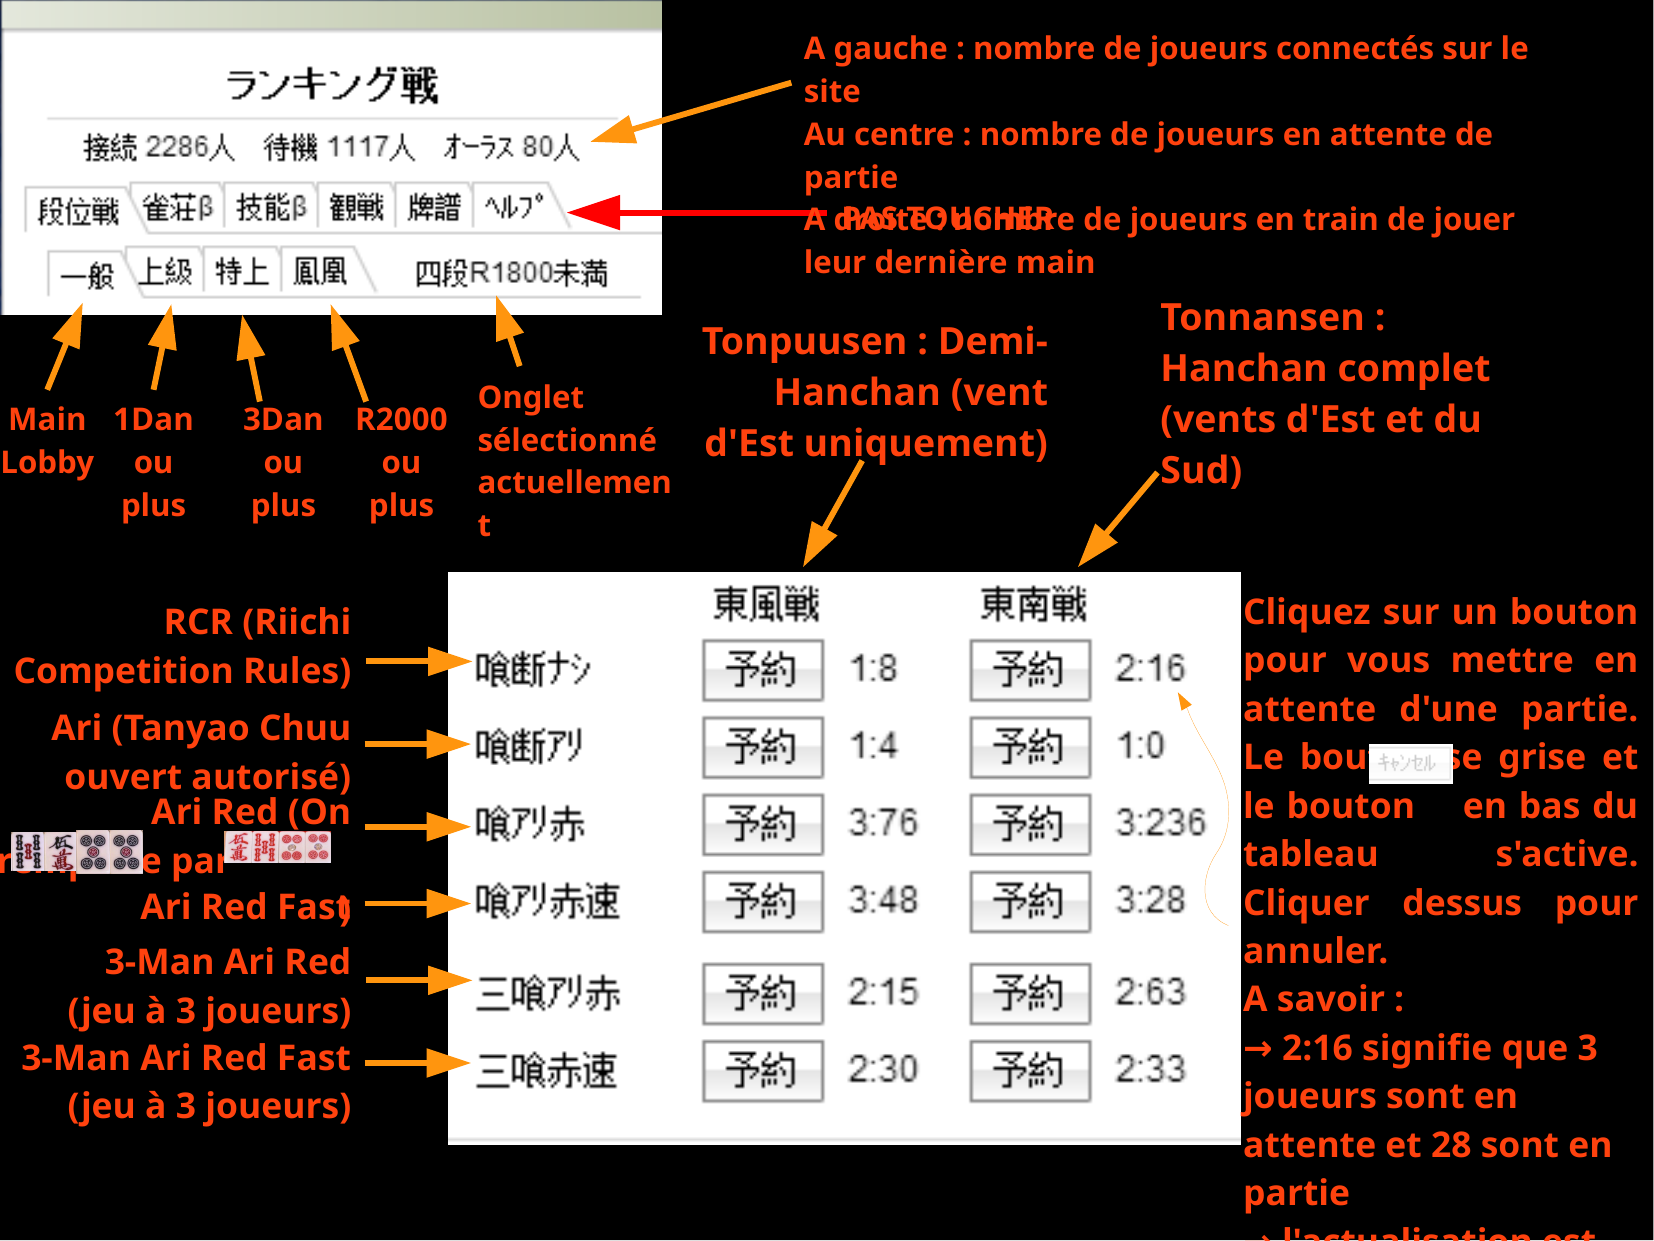

A gauche : nombre de joueurs connectés sur le site
Au centre : nombre de joueurs en attente de partie
A droite : nombre de joueurs en train de jouer leur dernière main
PAS TOUCHER
Tonnansen : Hanchan complet (vents d'Est et du Sud)
Tonpuusen : Demi-Hanchan (vent d'Est uniquement)
Onglet sélectionné actuellement
Main Lobby
1Dan ou plus
3Dan ou plus
R2000 ou plus
Cliquez sur un bouton pour vous mettre en attente d'une partie. Le bouton se grise et le bouton en bas du tableau s'active. Cliquer dessus pour annuler.
A savoir :
→ 2:16 signifie que 3 joueurs sont en attente et 28 sont en partie
→ l'actualisation est un peu lente (serveurs au Japon, loin de nous)
RCR (Riichi Competition Rules)
Ari (Tanyao Chuu ouvert autorisé)
Ari Red (On remplace par )
Ari Red Fast
3-Man Ari Red (jeu à 3 joueurs)
3-Man Ari Red Fast (jeu à 3 joueurs)